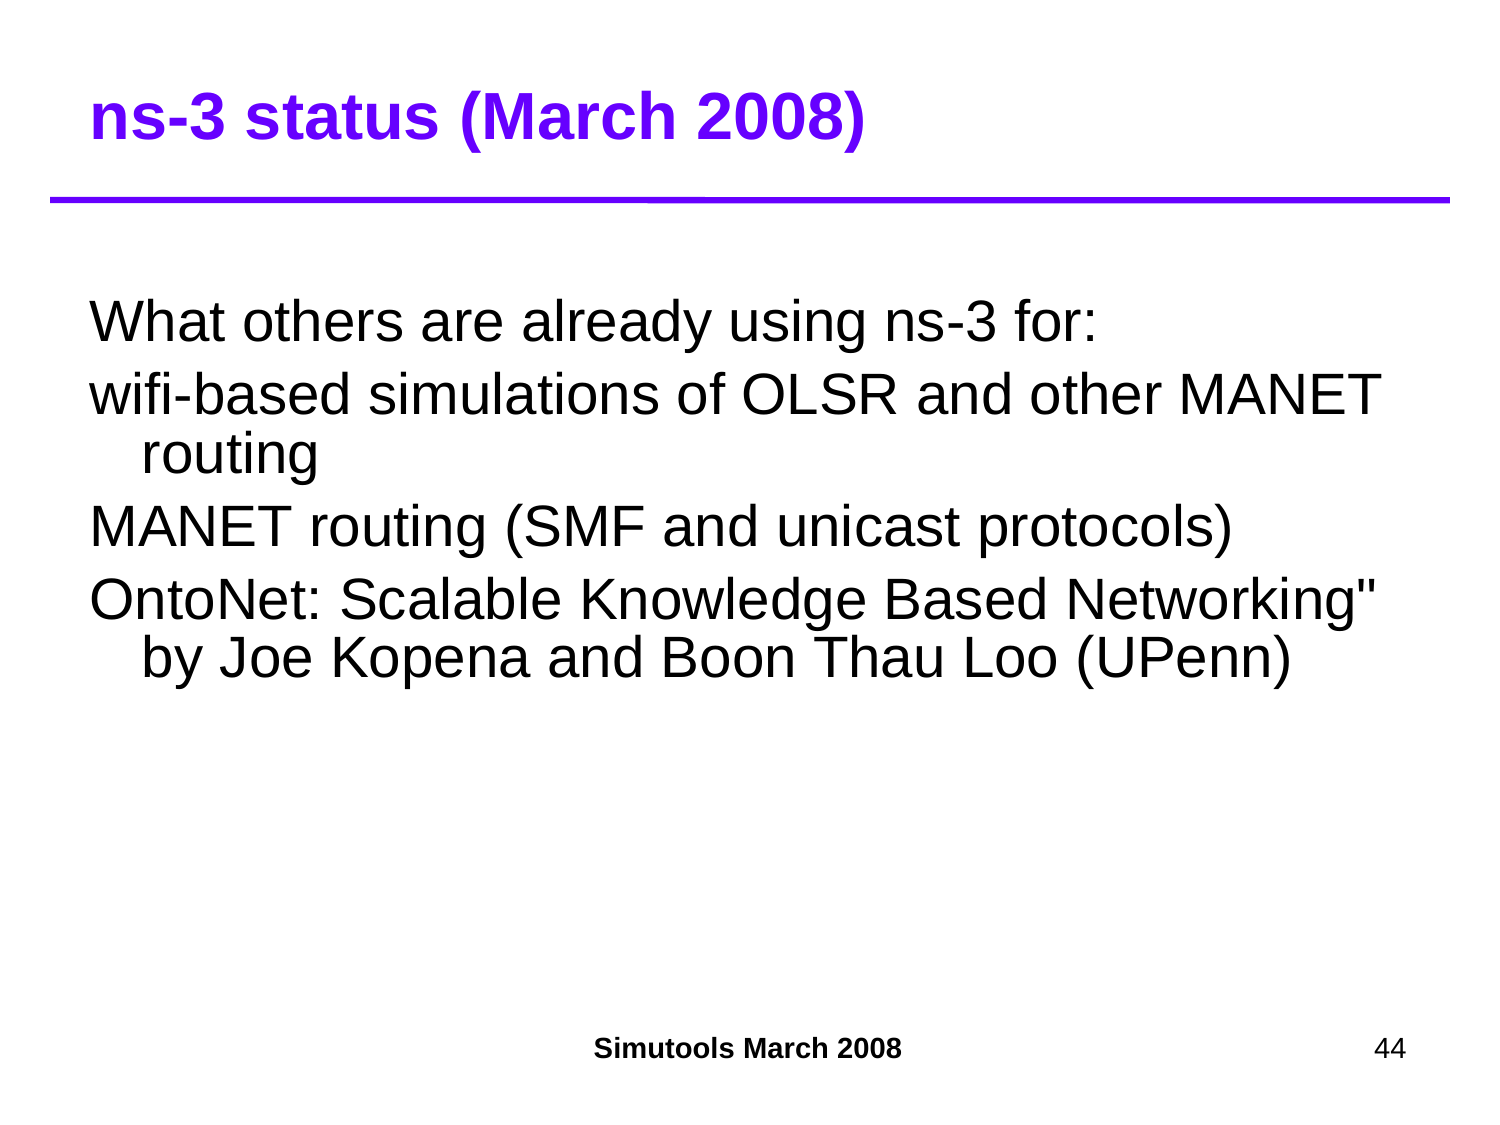

# ns-3 status (March 2008)
What others are already using ns-3 for:
wifi-based simulations of OLSR and other MANET routing
MANET routing (SMF and unicast protocols)
OntoNet: Scalable Knowledge Based Networking" by Joe Kopena and Boon Thau Loo (UPenn)
44